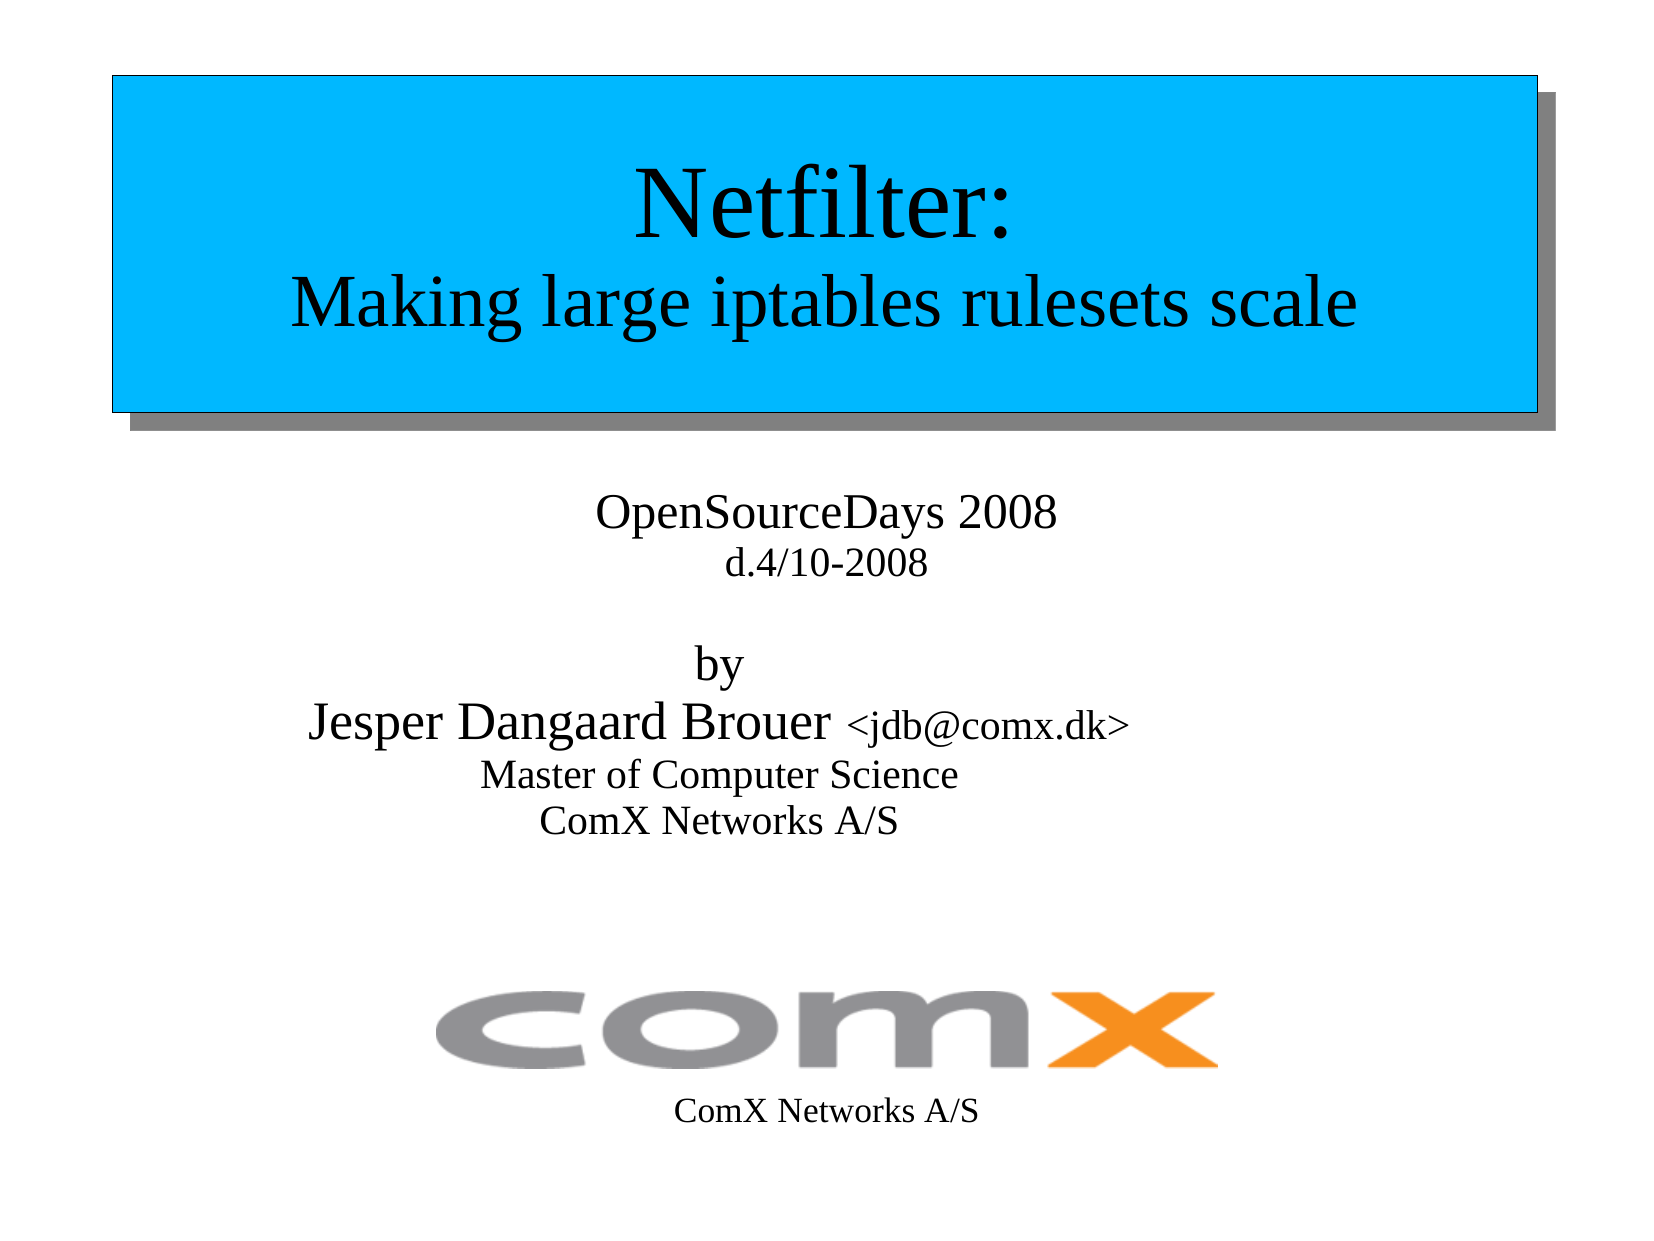

Netfilter:
Making large iptables rulesets scale
OpenSourceDays 2008
d.4/10-2008
by
Jesper Dangaard Brouer <jdb@comx.dk>
Master of Computer Science
ComX Networks A/S
ComX Networks A/S